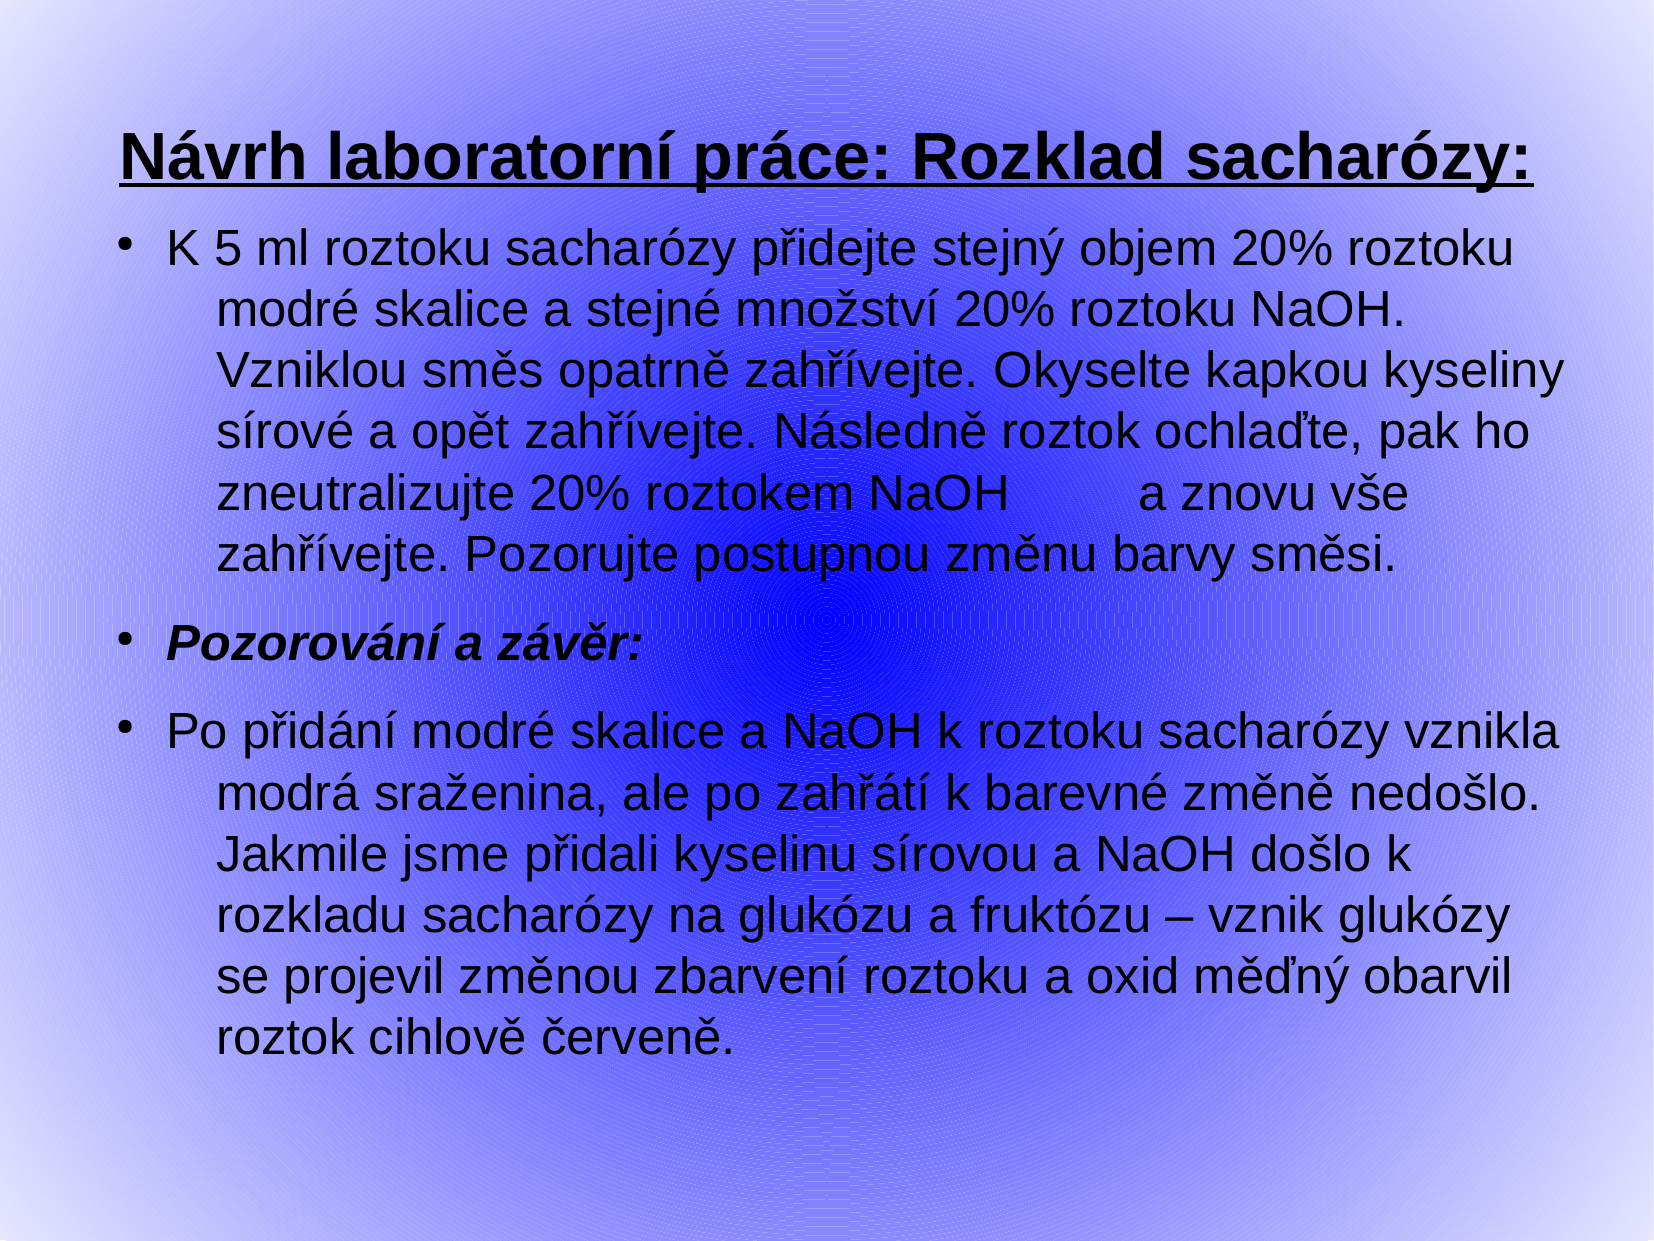

# Návrh laboratorní práce: Rozklad sacharózy:
K 5 ml roztoku sacharózy přidejte stejný objem 20% roztoku modré skalice a stejné množství 20% roztoku NaOH. Vzniklou směs opatrně zahřívejte. Okyselte kapkou kyseliny sírové a opět zahřívejte. Následně roztok ochlaďte, pak ho zneutralizujte 20% roztokem NaOH a znovu vše zahřívejte. Pozorujte postupnou změnu barvy směsi.
Pozorování a závěr:
Po přidání modré skalice a NaOH k roztoku sacharózy vznikla modrá sraženina, ale po zahřátí k barevné změně nedošlo. Jakmile jsme přidali kyselinu sírovou a NaOH došlo k rozkladu sacharózy na glukózu a fruktózu – vznik glukózy se projevil změnou zbarvení roztoku a oxid měďný obarvil roztok cihlově červeně.